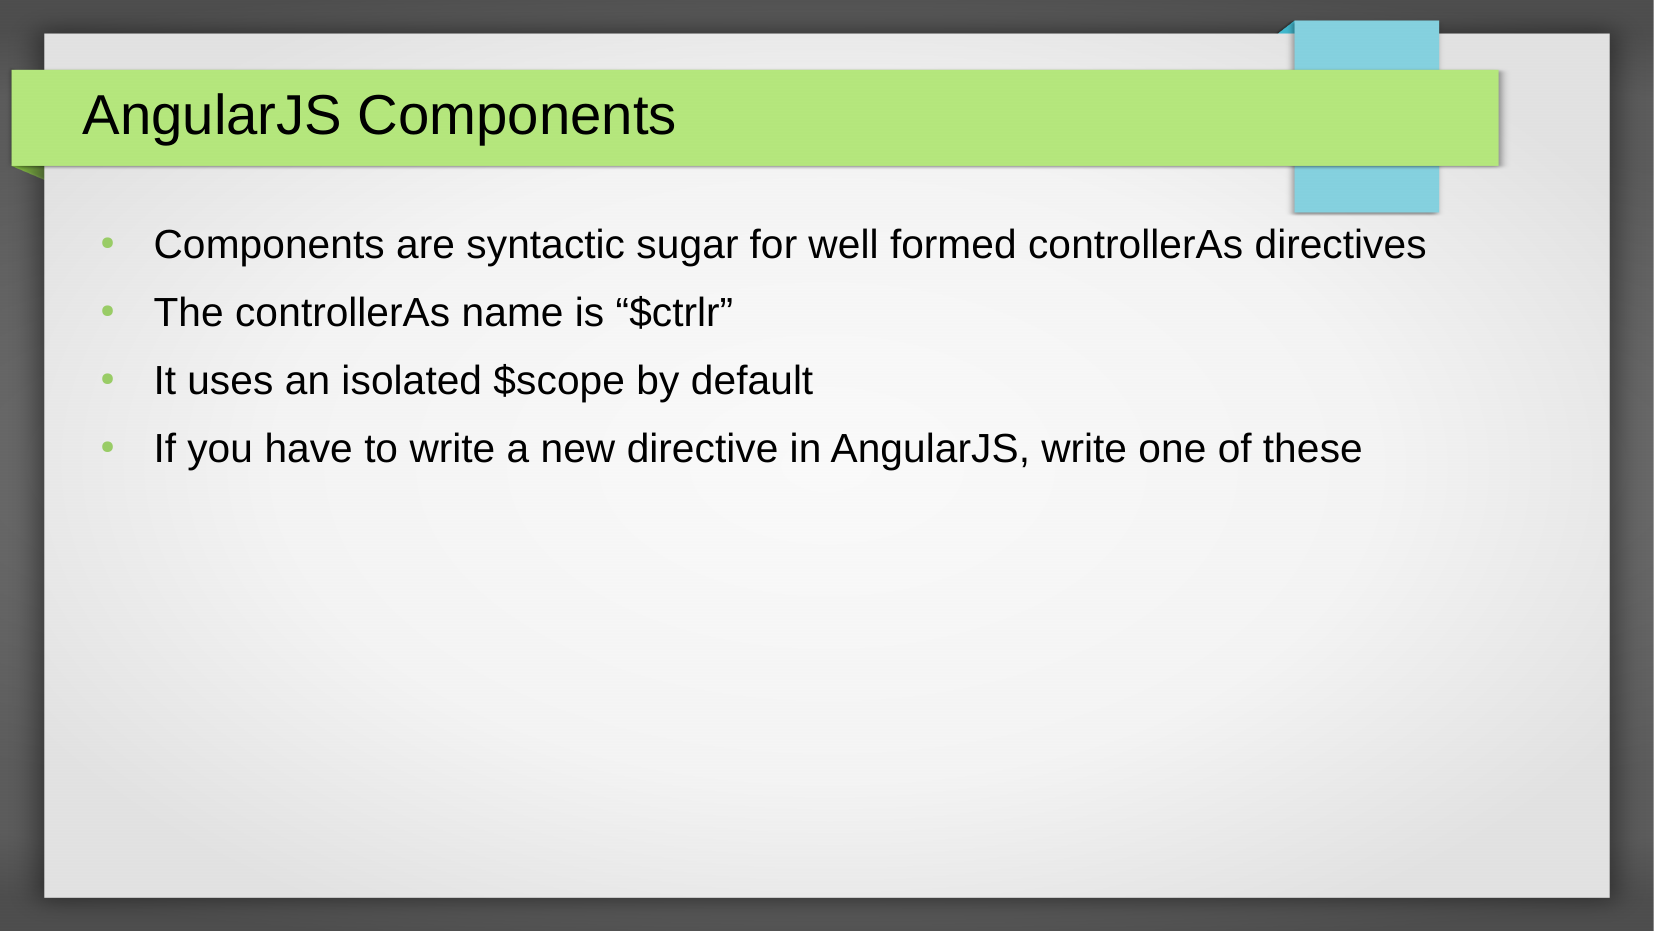

# AngularJS Components
Components are syntactic sugar for well formed controllerAs directives
The controllerAs name is “$ctrlr”
It uses an isolated $scope by default
If you have to write a new directive in AngularJS, write one of these